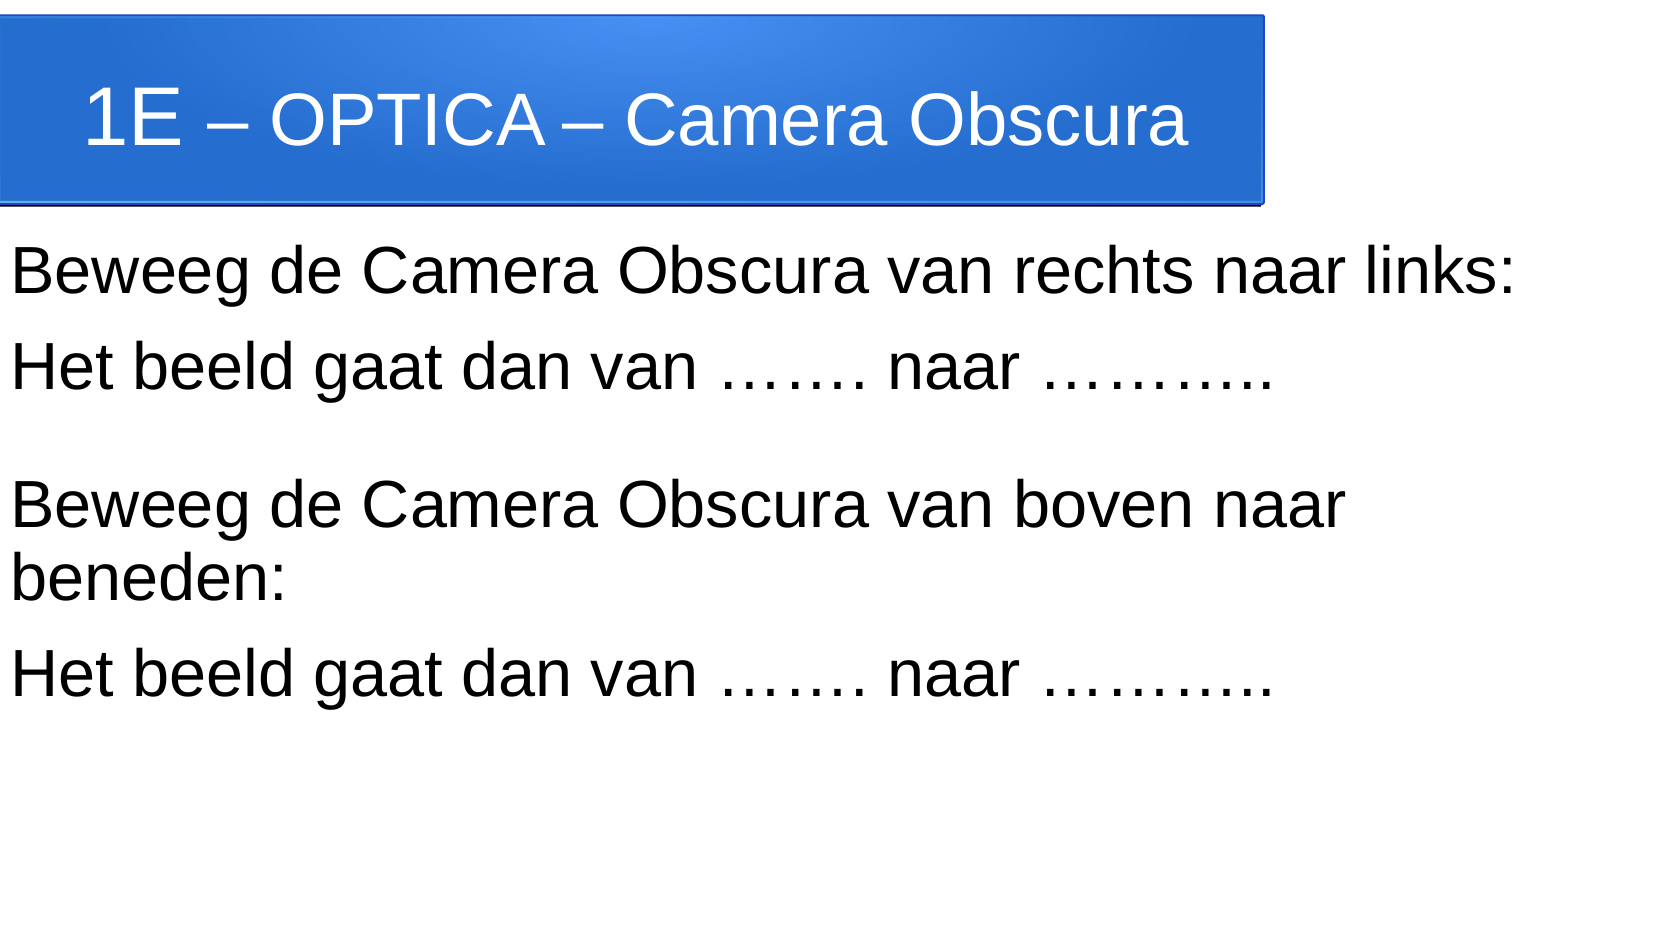

# 1E – OPTICA – Camera Obscura
Beweeg de Camera Obscura van rechts naar links:
Het beeld gaat dan van ……. naar ………..
Beweeg de Camera Obscura van boven naar beneden:
Het beeld gaat dan van ……. naar ………..